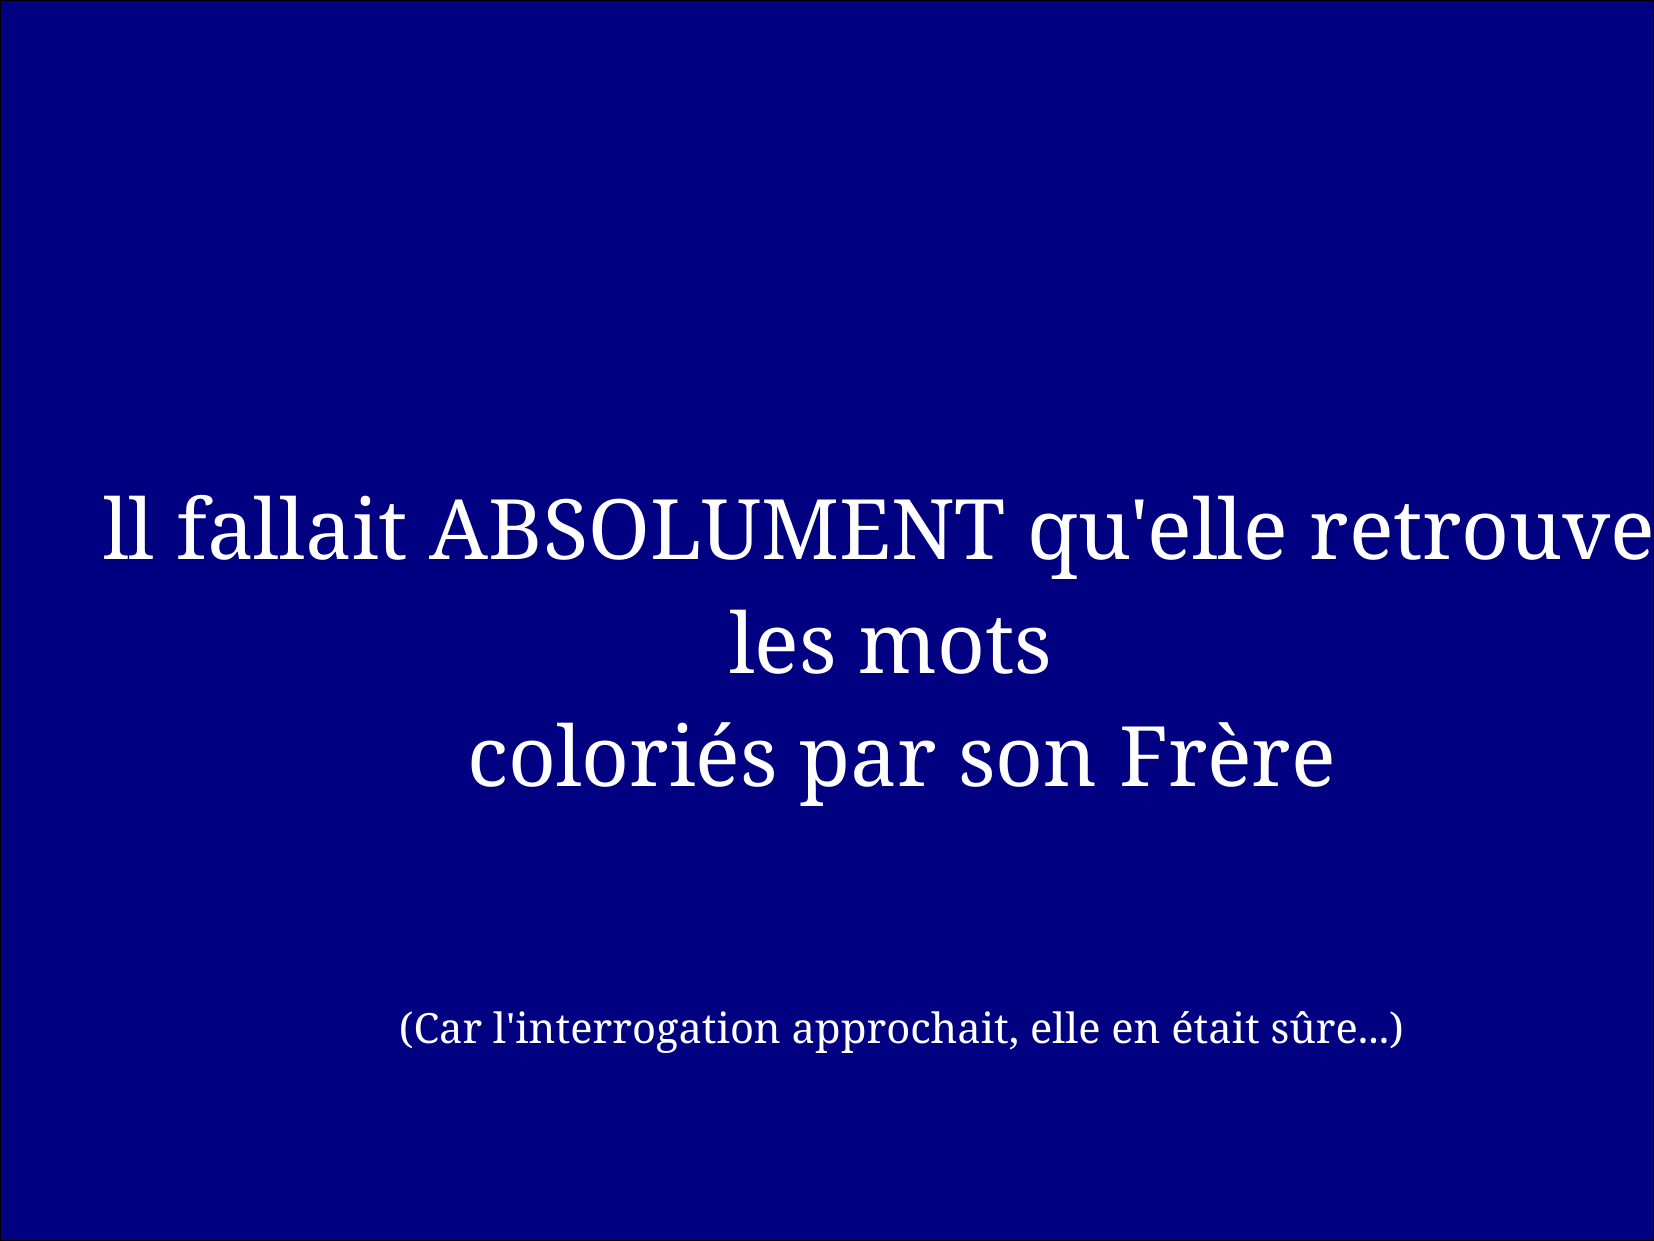

ll fallait ABSOLUMENT qu'elle retrouve
les mots
coloriés par son Frère
(Car l'interrogation approchait, elle en était sûre...)